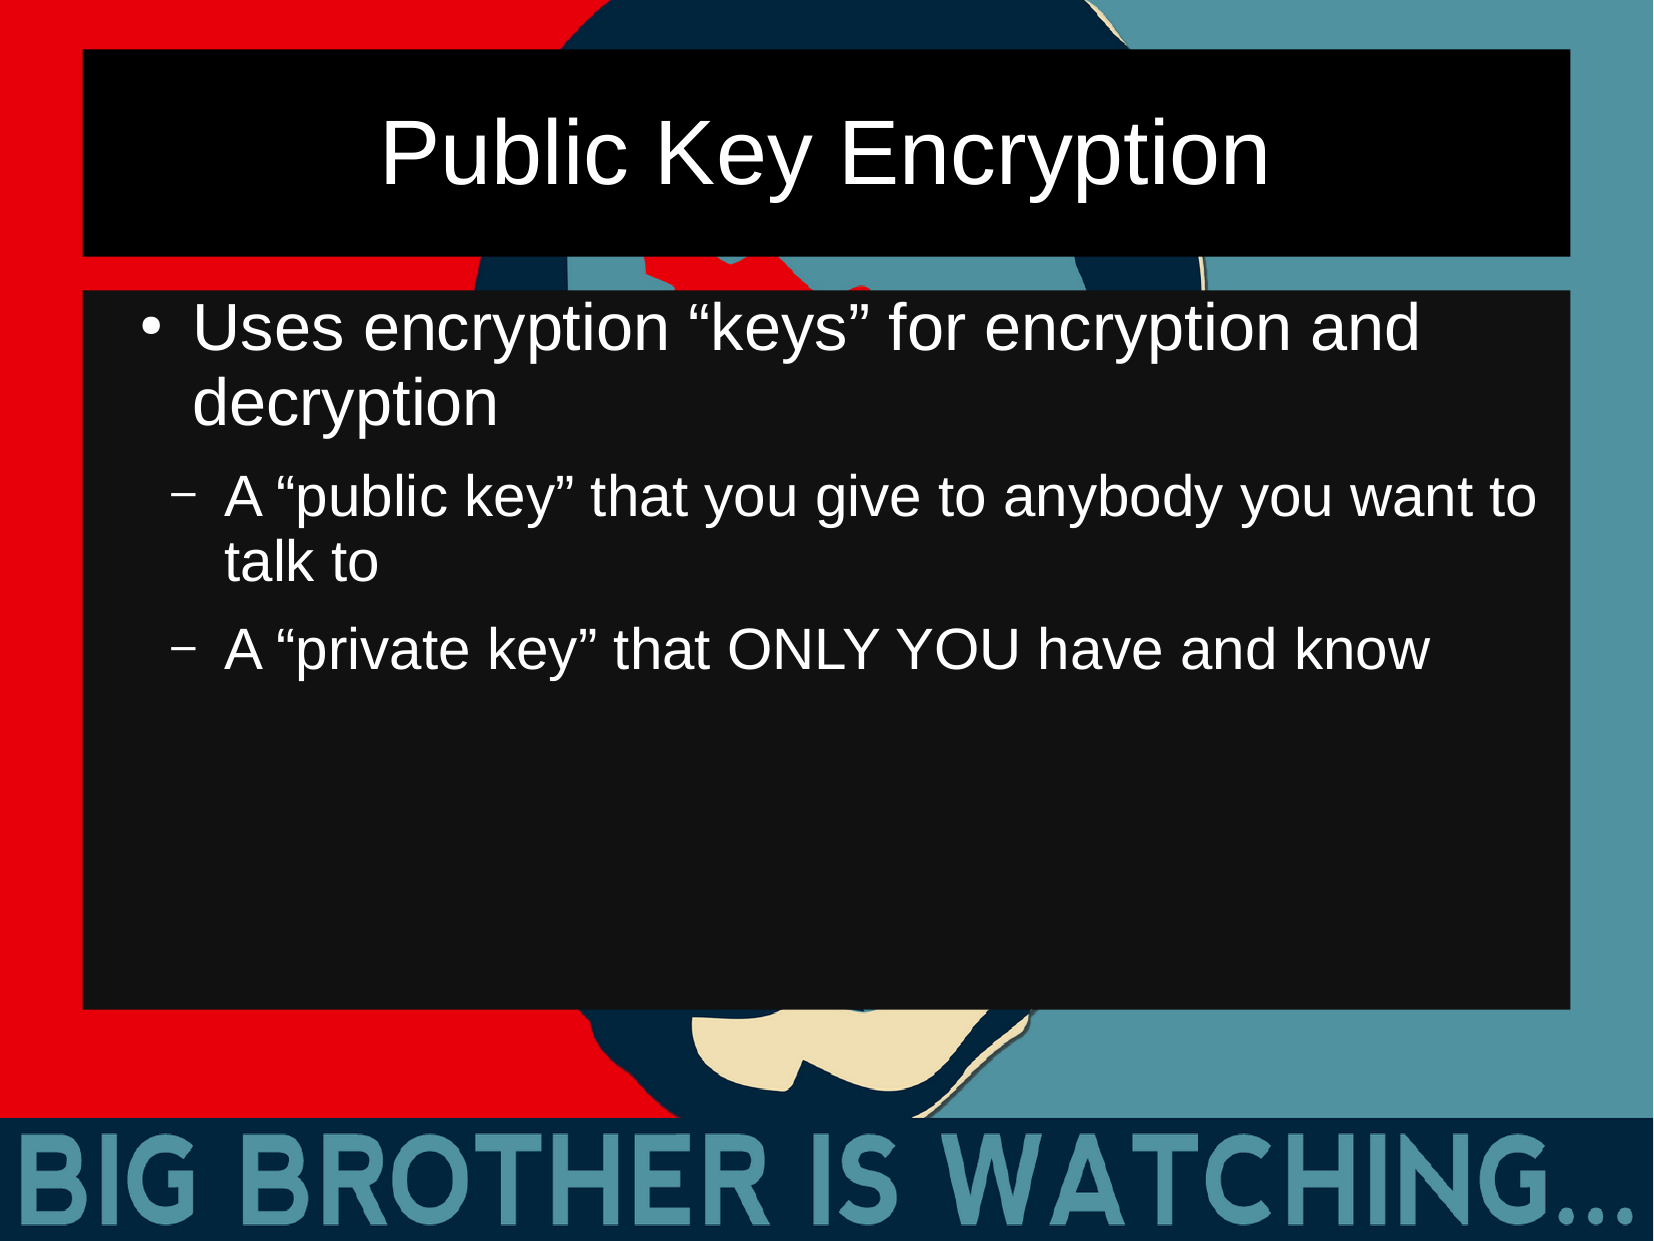

# Public Key Encryption
Uses encryption “keys” for encryption and decryption
A “public key” that you give to anybody you want to talk to
A “private key” that ONLY YOU have and know